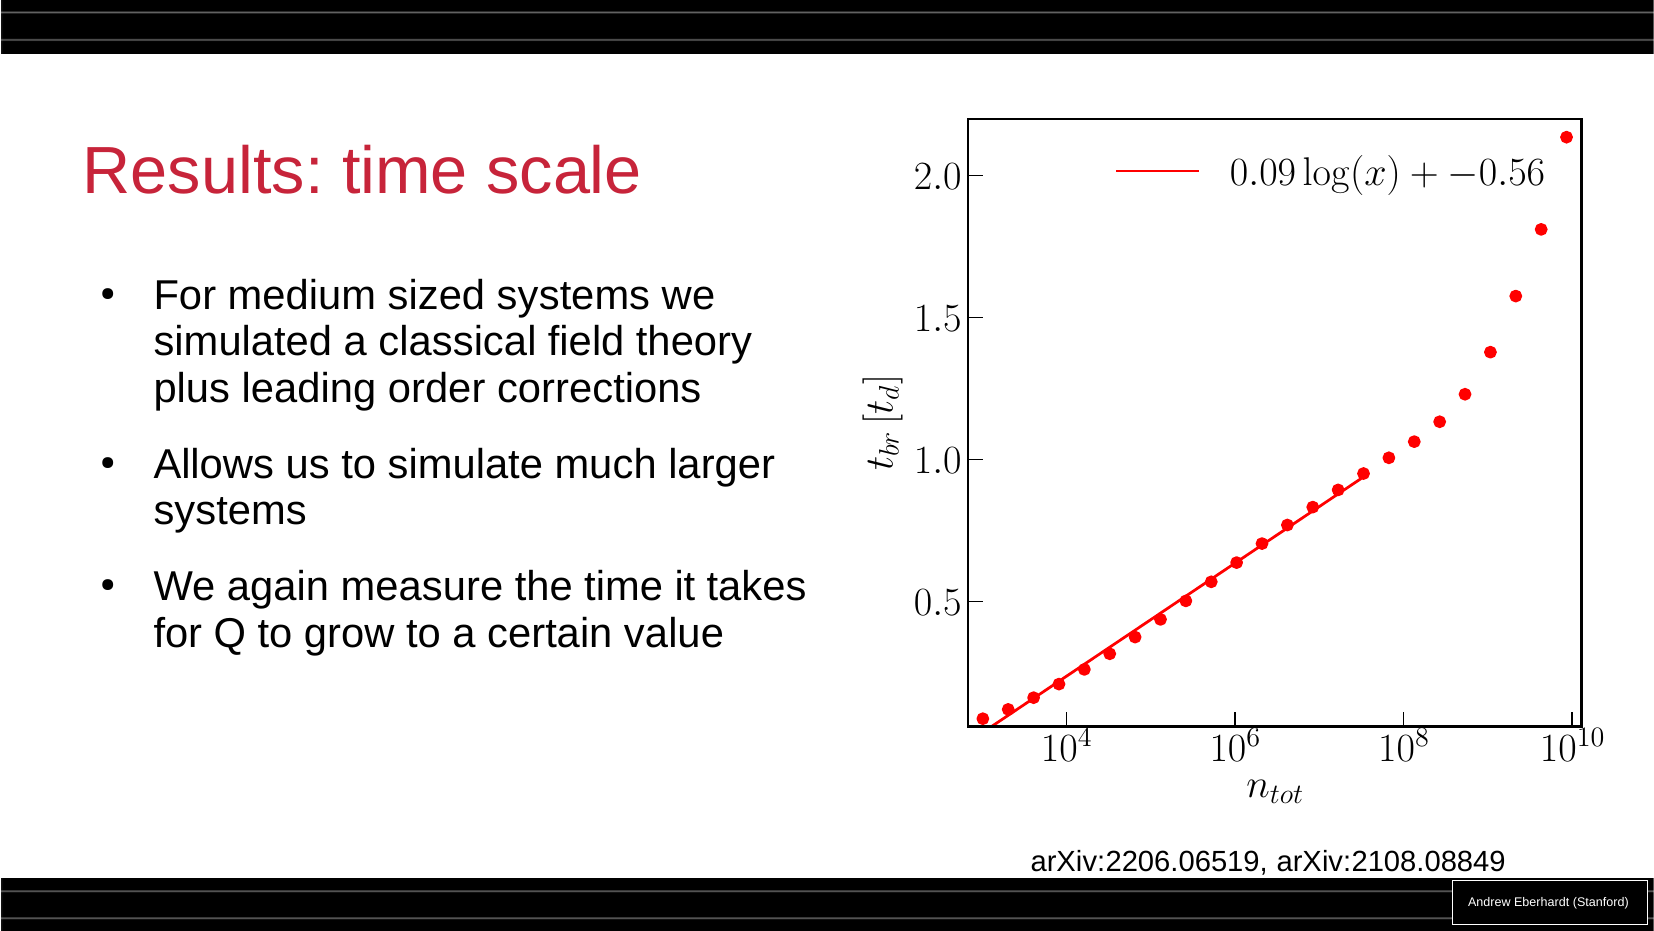

# Results: time scale
For medium sized systems we simulated a classical field theory plus leading order corrections
Allows us to simulate much larger systems
We again measure the time it takes for Q to grow to a certain value
arXiv:2206.06519, arXiv:2108.08849
Andrew Eberhardt (Stanford)